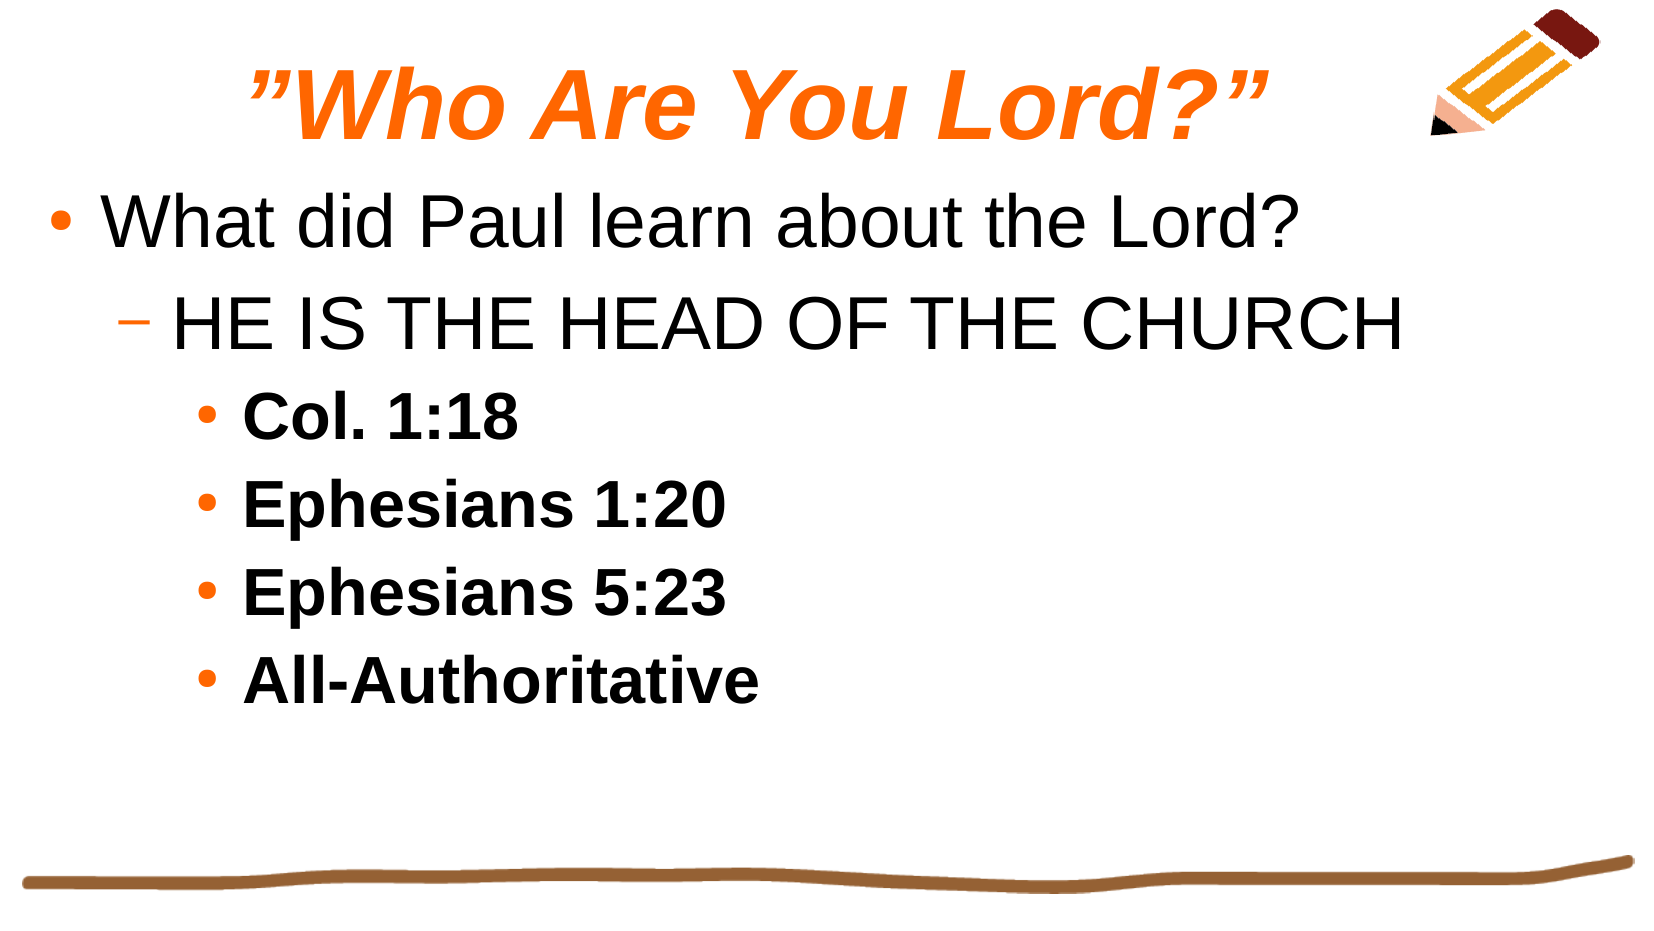

# ”Who Are You Lord?”
What did Paul learn about the Lord?
HE IS THE HEAD OF THE CHURCH
Col. 1:18
Ephesians 1:20
Ephesians 5:23
All-Authoritative